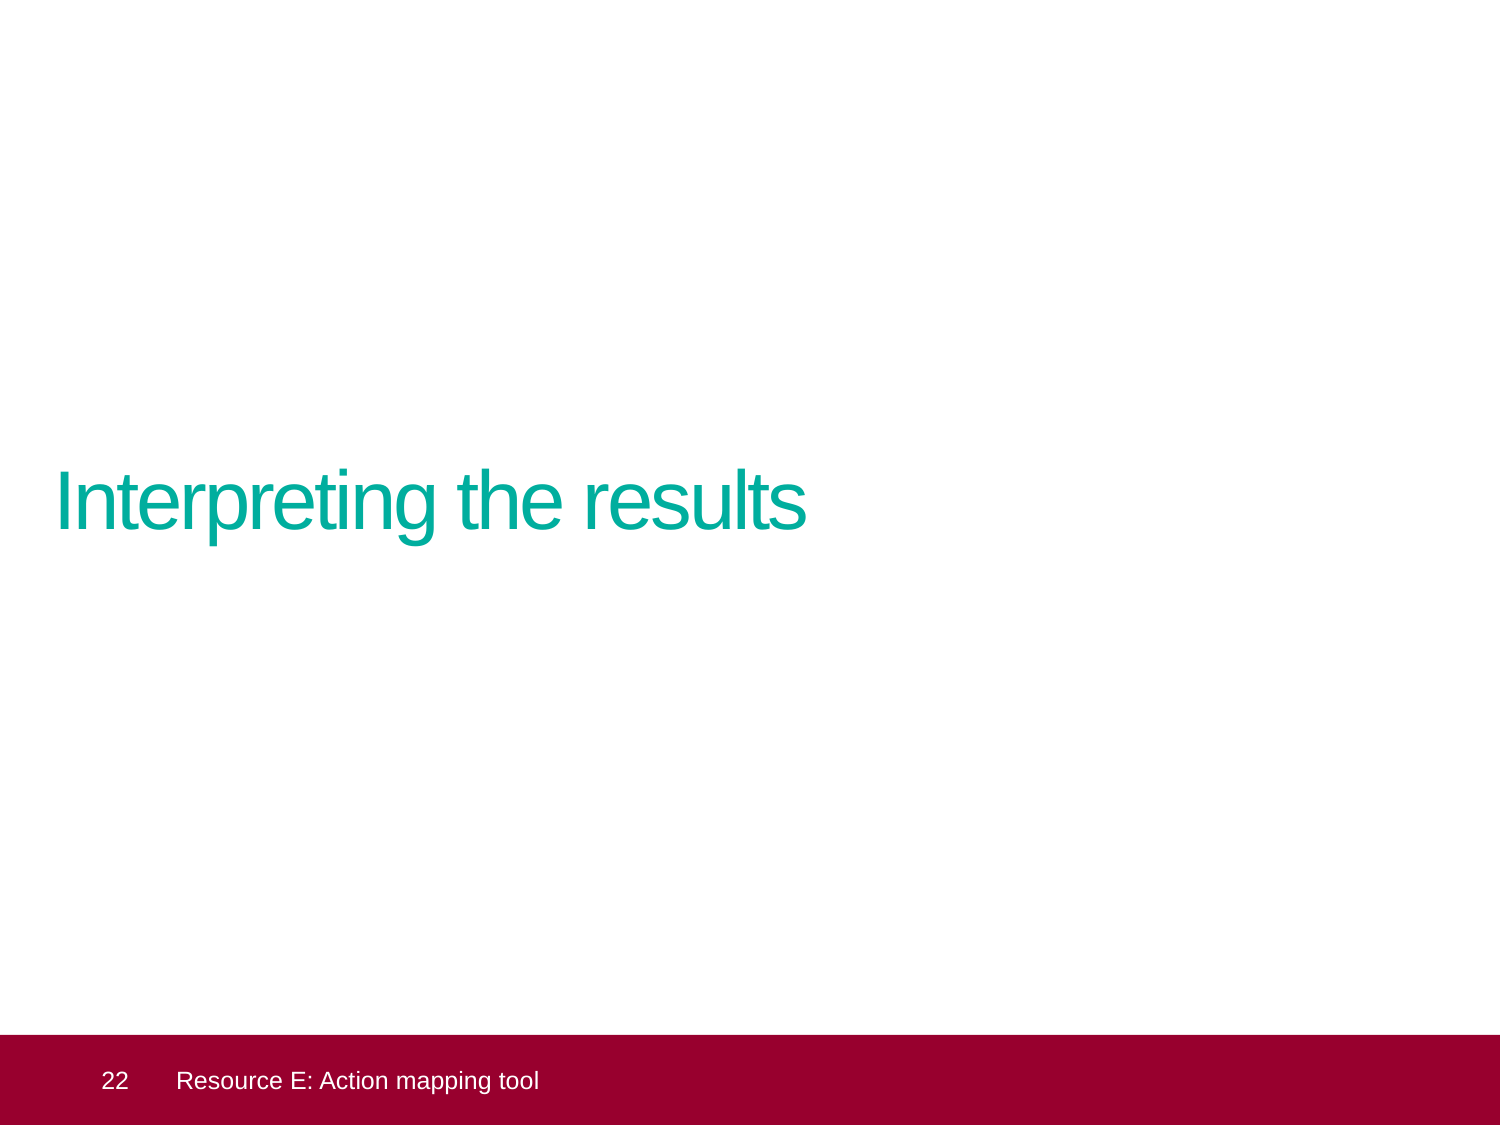

# Interpreting the results
 22
Resource E: Action mapping tool